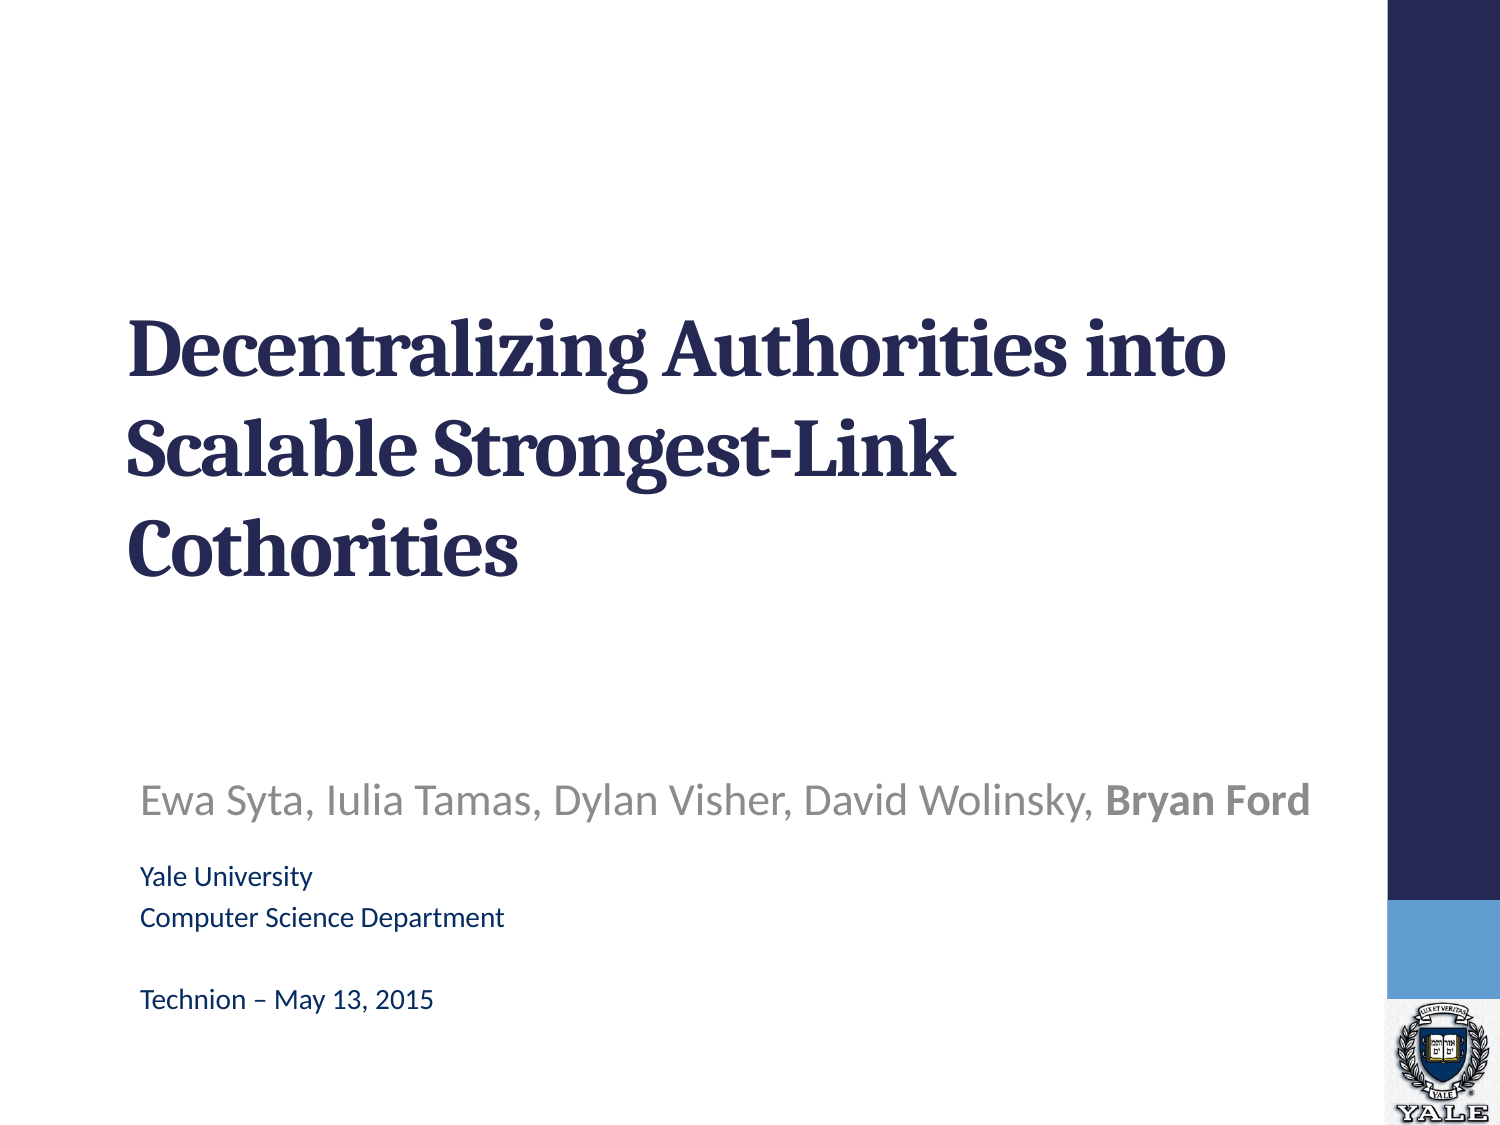

# Decentralizing Authorities into Scalable Strongest-Link Cothorities
Ewa Syta, Iulia Tamas, Dylan Visher, David Wolinsky, Bryan Ford
Yale University
Computer Science Department
Technion – May 13, 2015